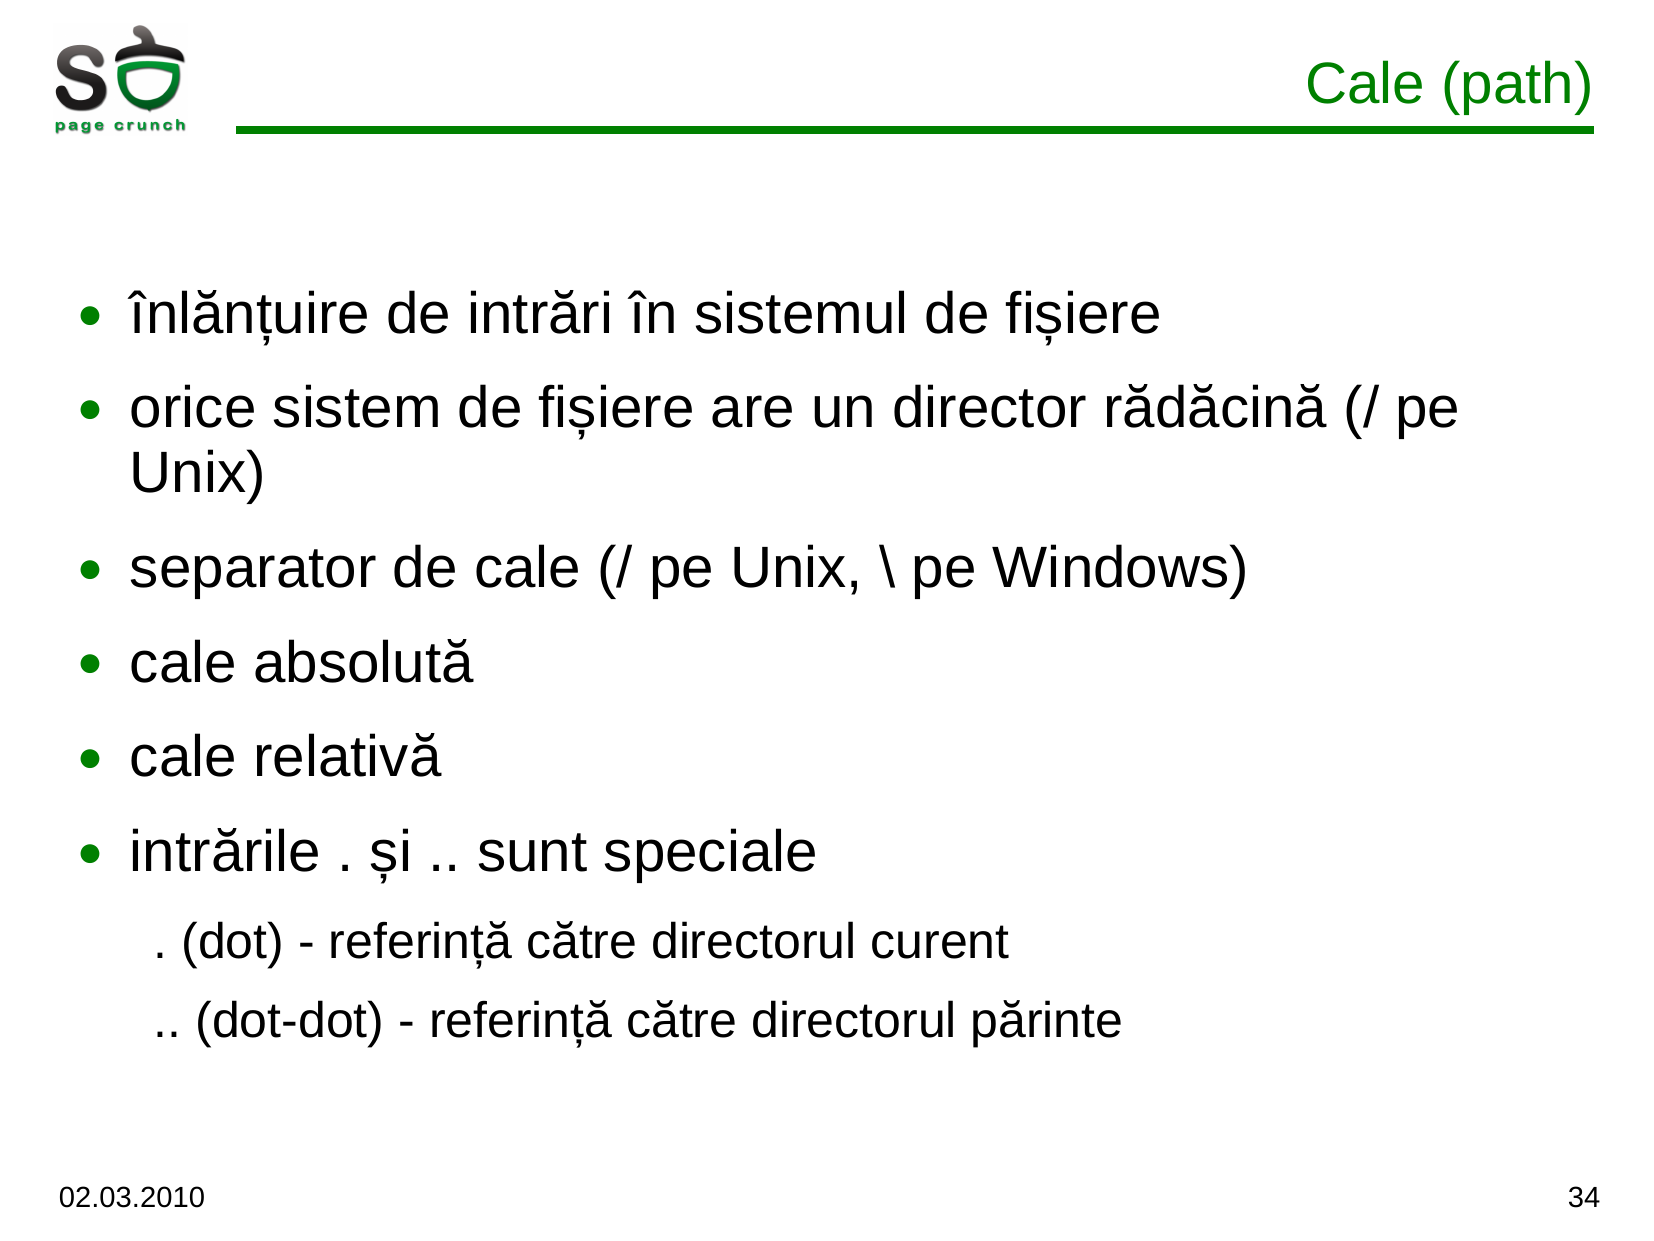

# Cale (path)
înlănțuire de intrări în sistemul de fișiere
orice sistem de fișiere are un director rădăcină (/ pe Unix)
separator de cale (/ pe Unix, \ pe Windows)
cale absolută
cale relativă
intrările . și .. sunt speciale
. (dot) - referință către directorul curent
.. (dot-dot) - referință către directorul părinte
02.03.2010
34